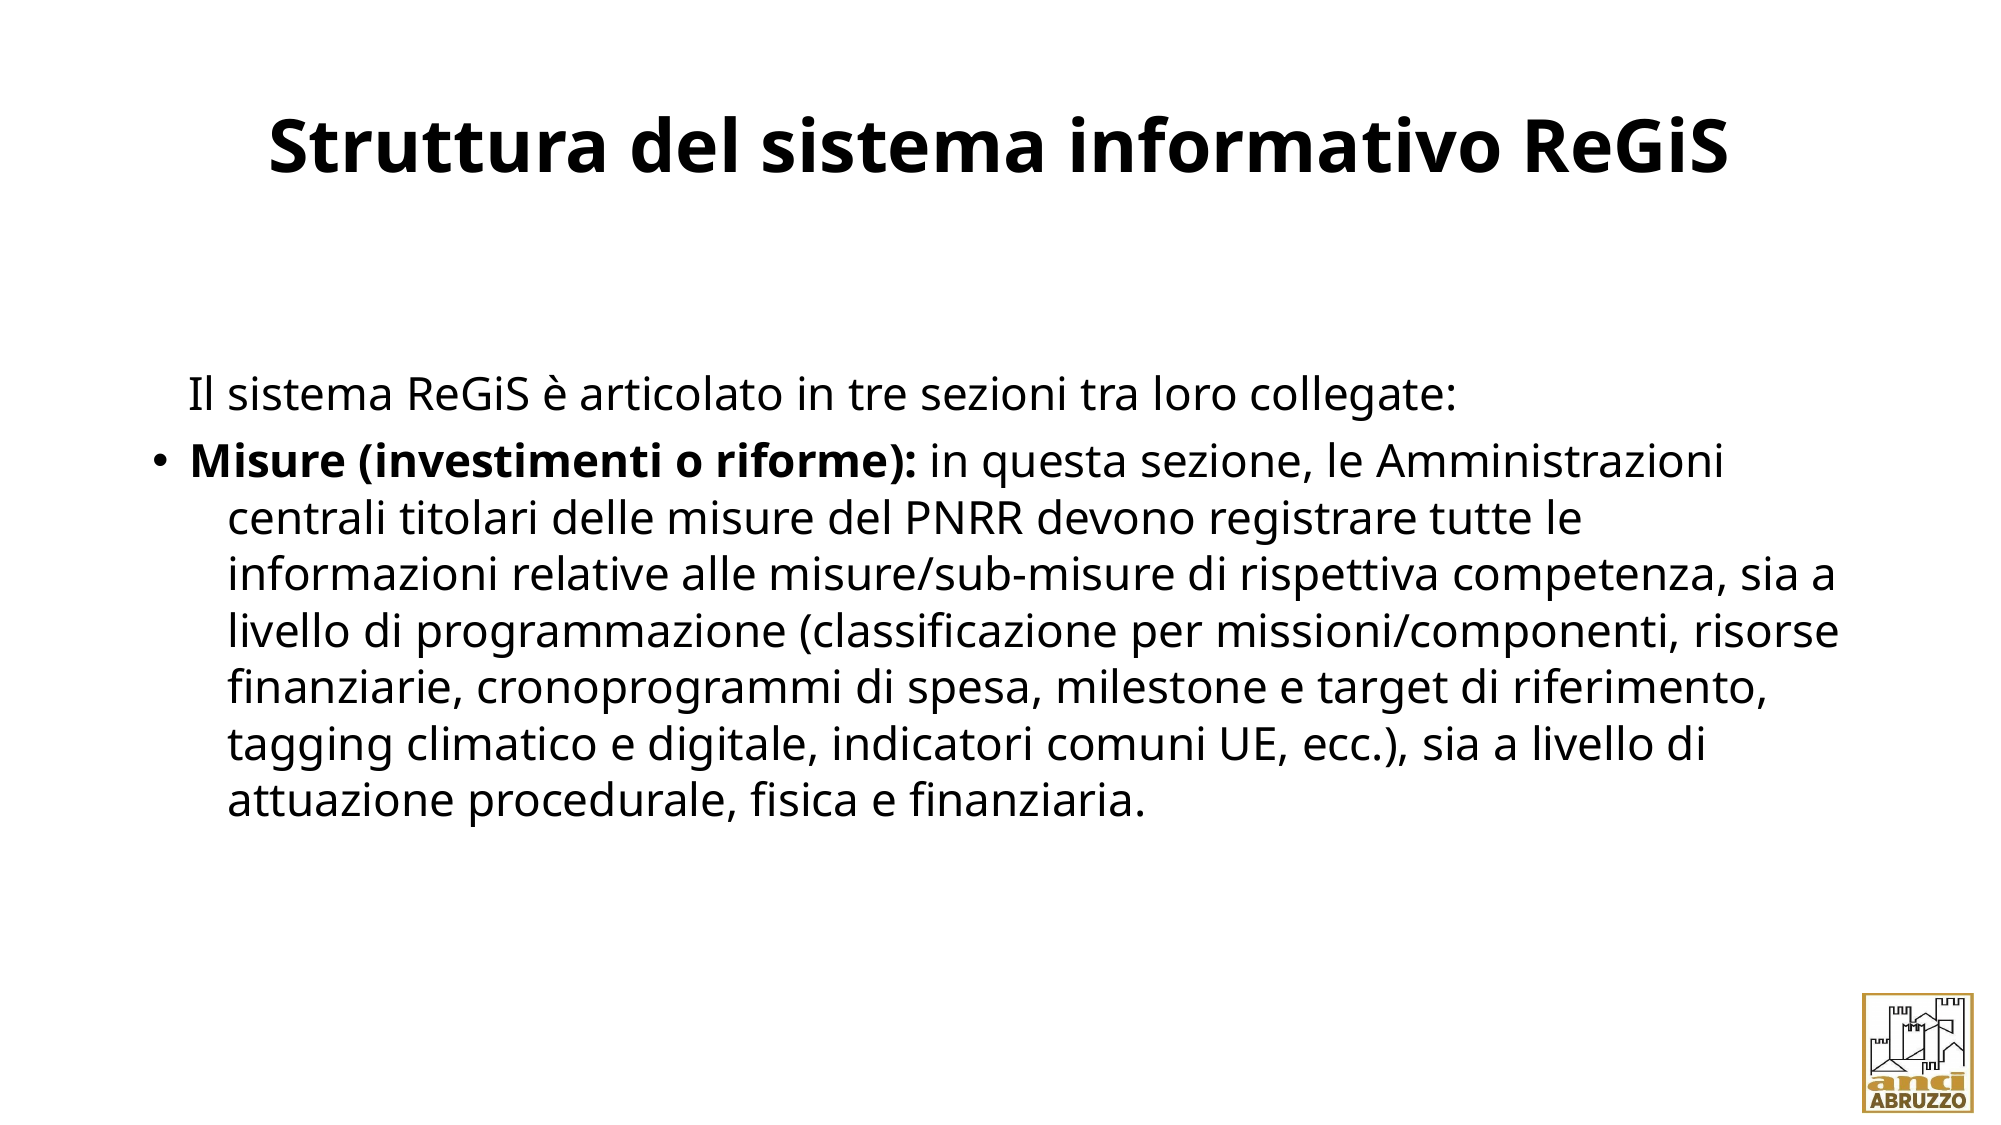

# Struttura del sistema informativo ReGiS
 Il sistema ReGiS è articolato in tre sezioni tra loro collegate:
Misure (investimenti o riforme): in questa sezione, le Amministrazioni centrali titolari delle misure del PNRR devono registrare tutte le informazioni relative alle misure/sub-misure di rispettiva competenza, sia a livello di programmazione (classificazione per missioni/componenti, risorse finanziarie, cronoprogrammi di spesa, milestone e target di riferimento, tagging climatico e digitale, indicatori comuni UE, ecc.), sia a livello di attuazione procedurale, fisica e finanziaria.